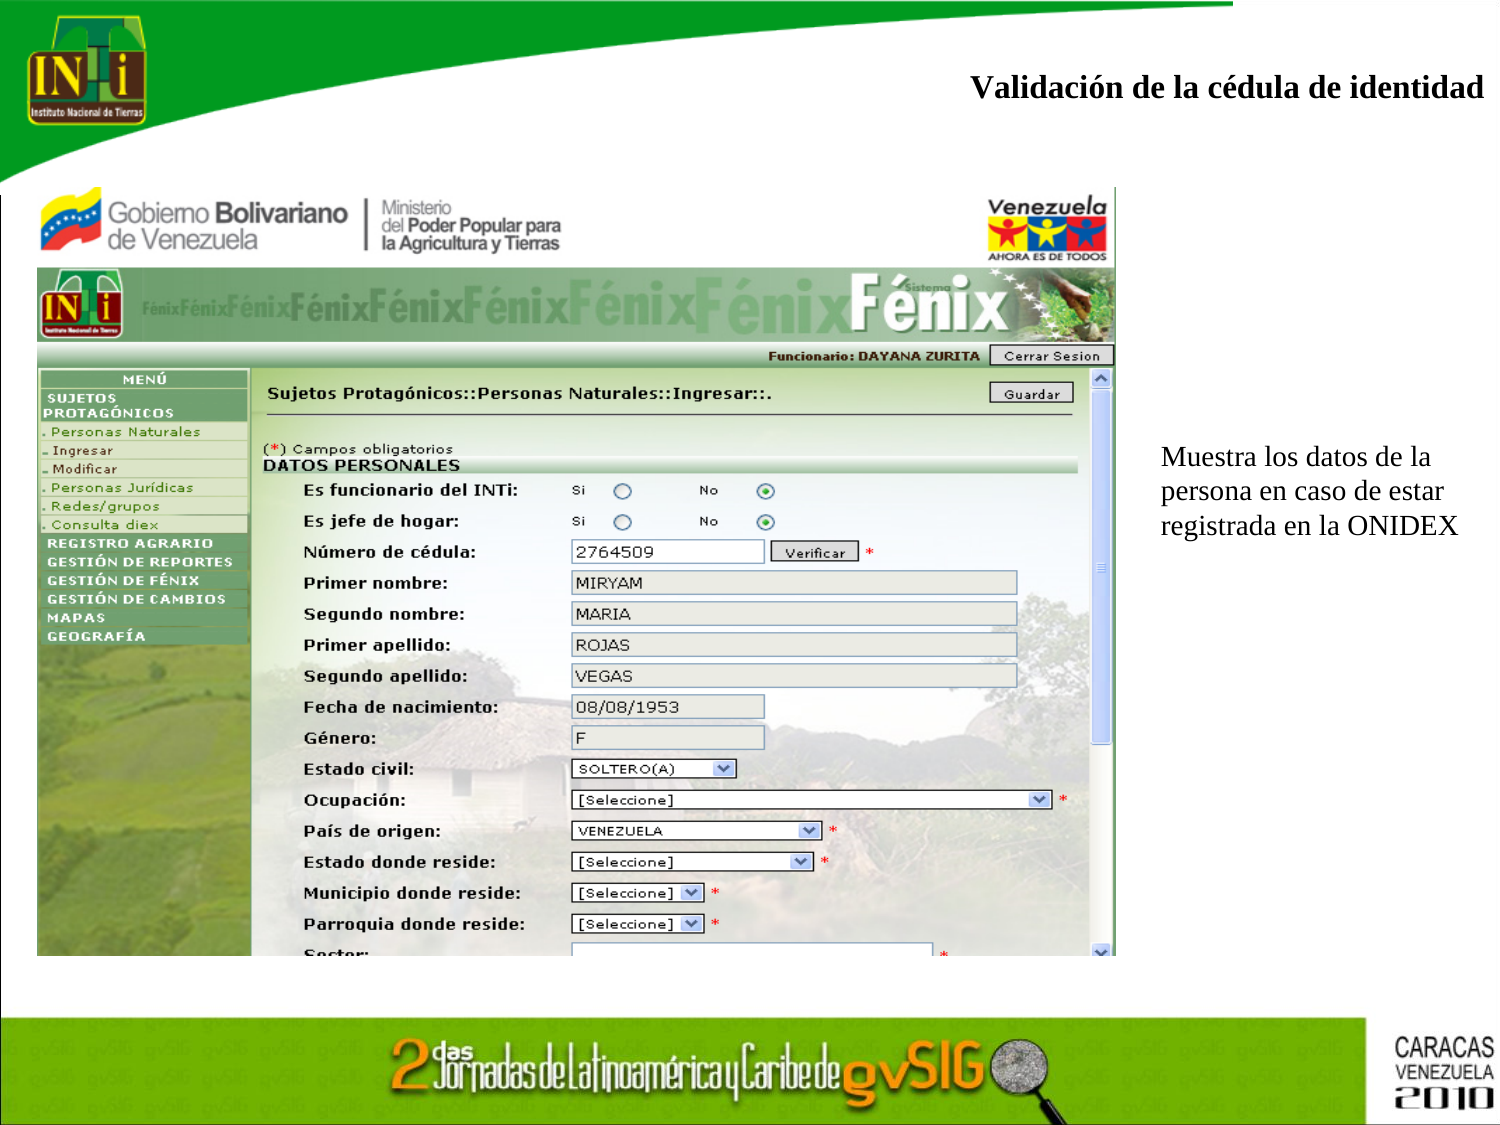

Validación de la cédula de identidad
Muestra los datos de la persona en caso de estar registrada en la ONIDEX